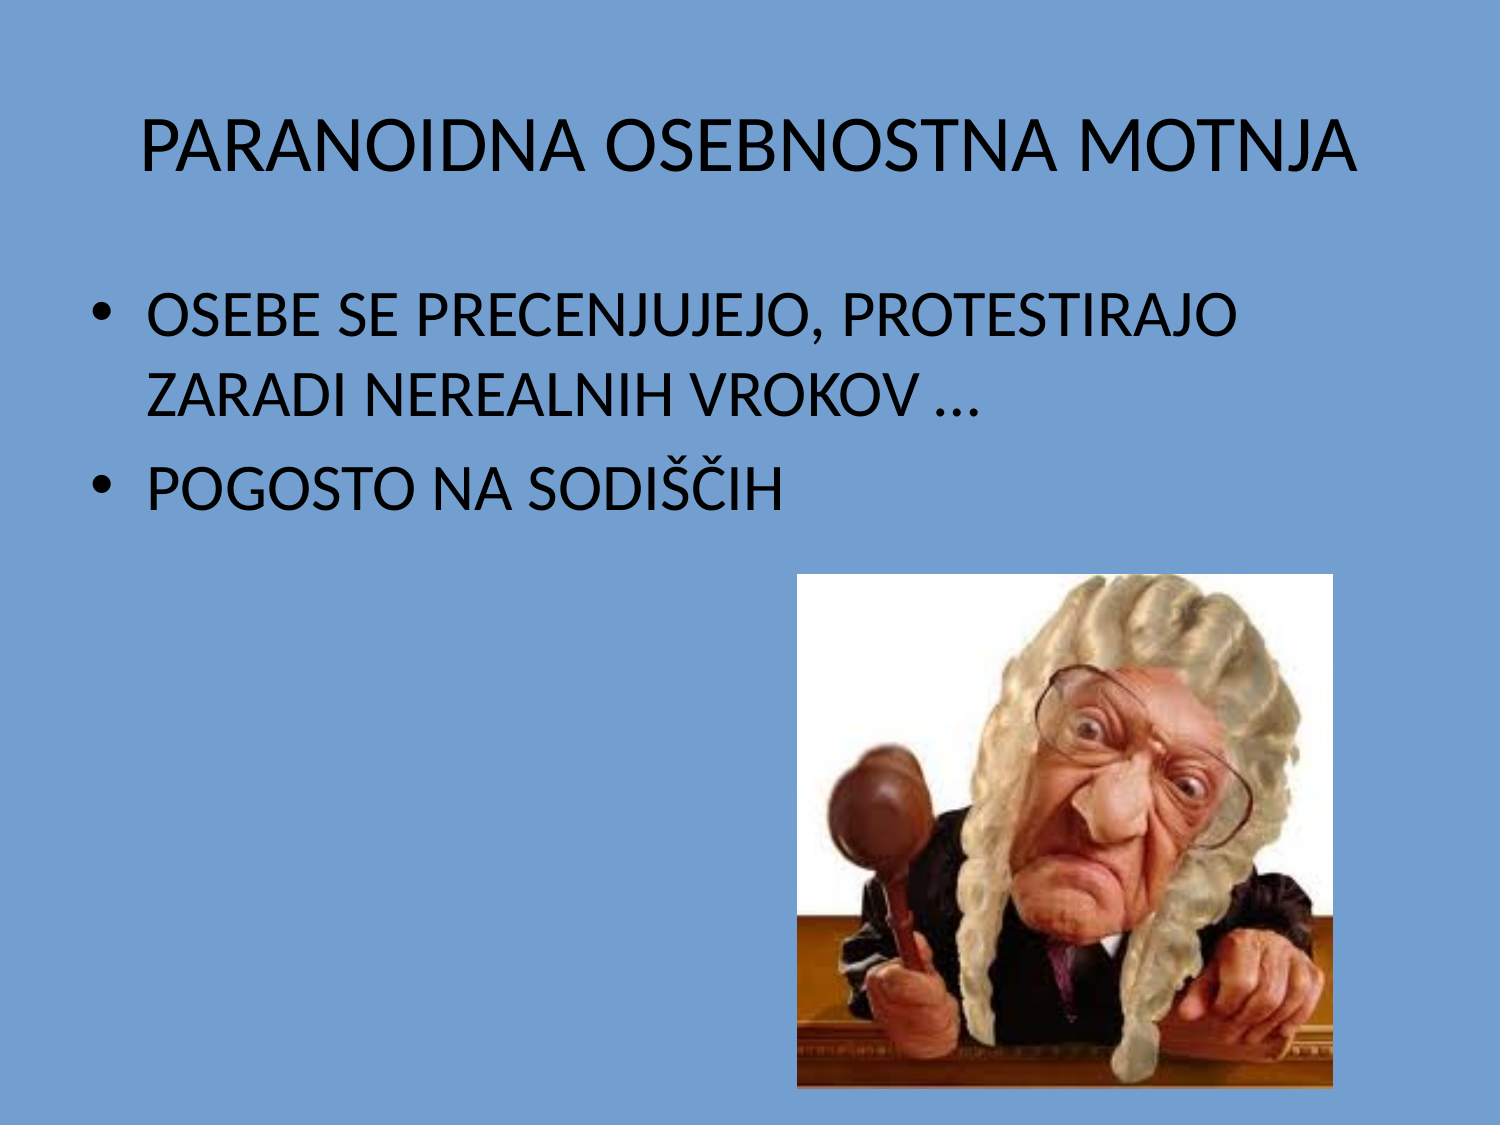

# PARANOIDNA OSEBNOSTNA MOTNJA
OSEBE SE PRECENJUJEJO, PROTESTIRAJO ZARADI NEREALNIH VROKOV …
POGOSTO NA SODIŠČIH